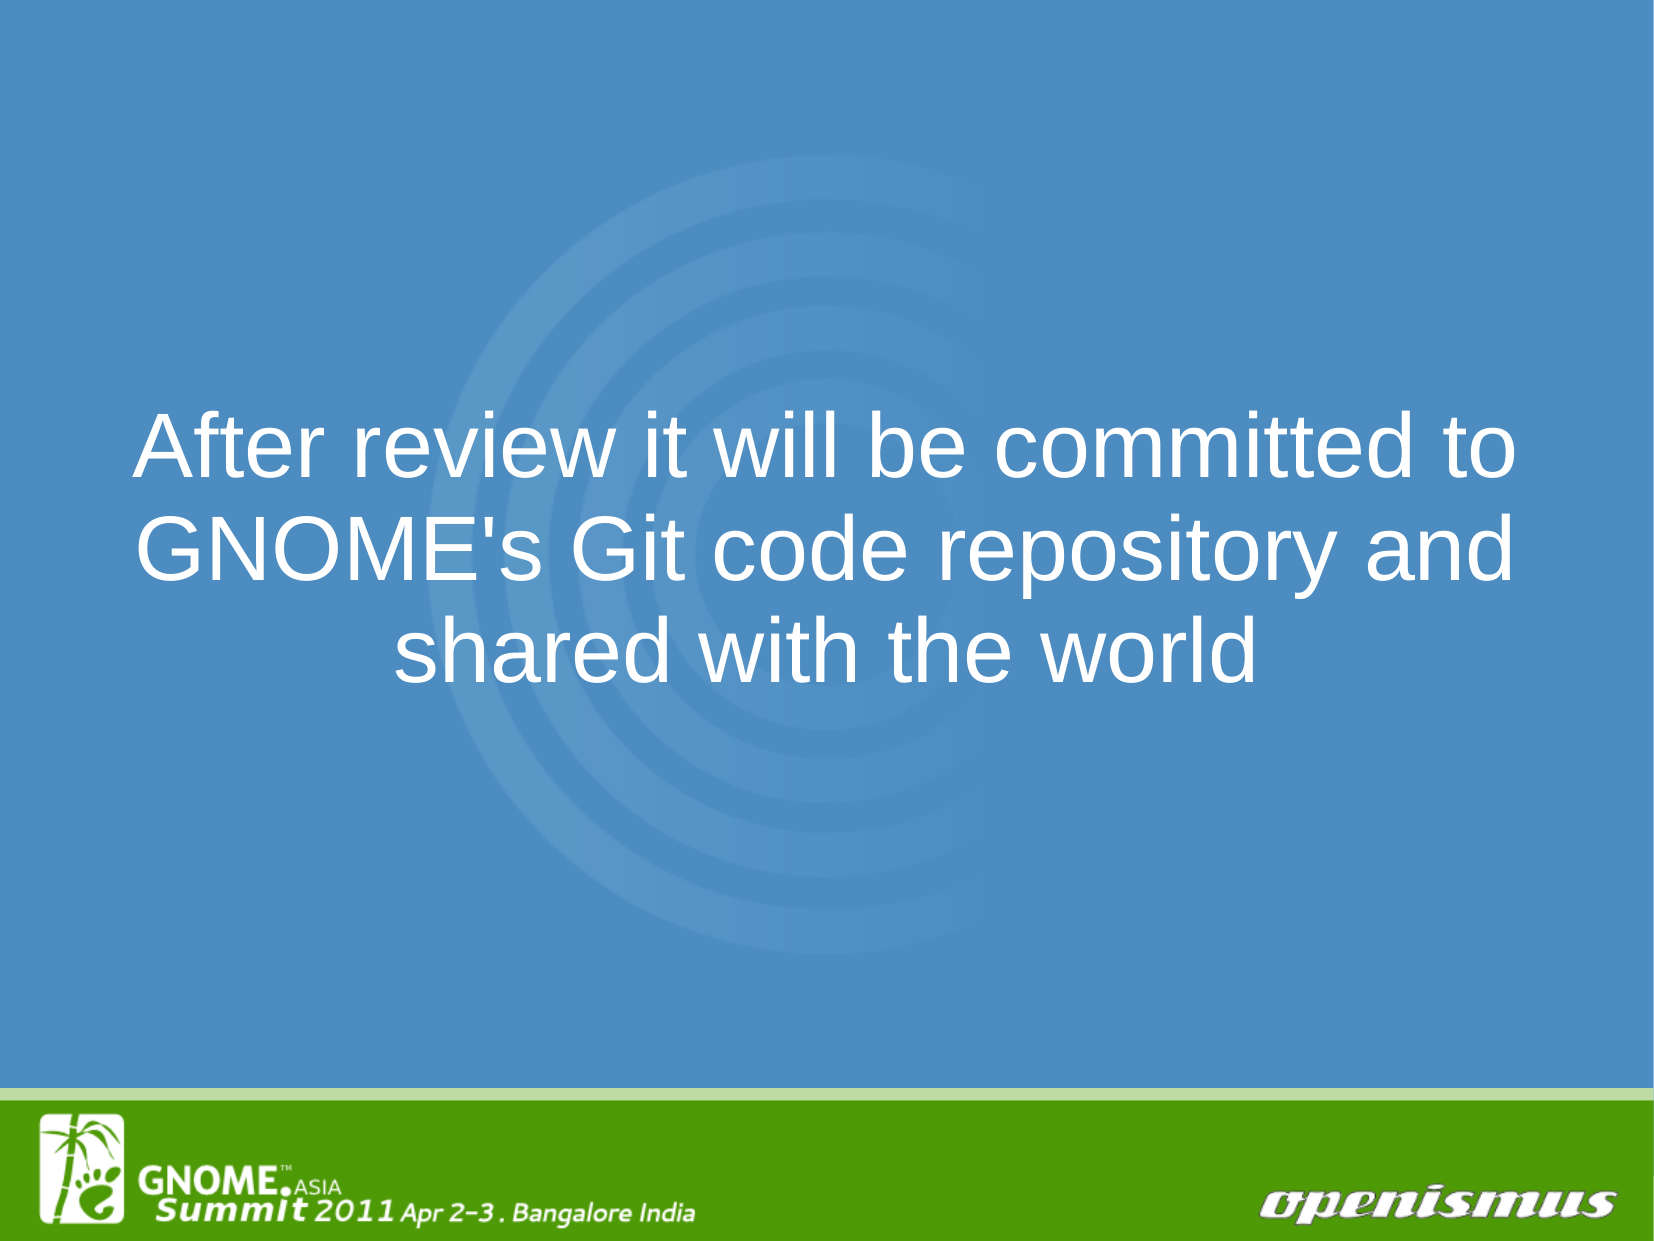

# After review it will be committed to GNOME's Git code repository and shared with the world